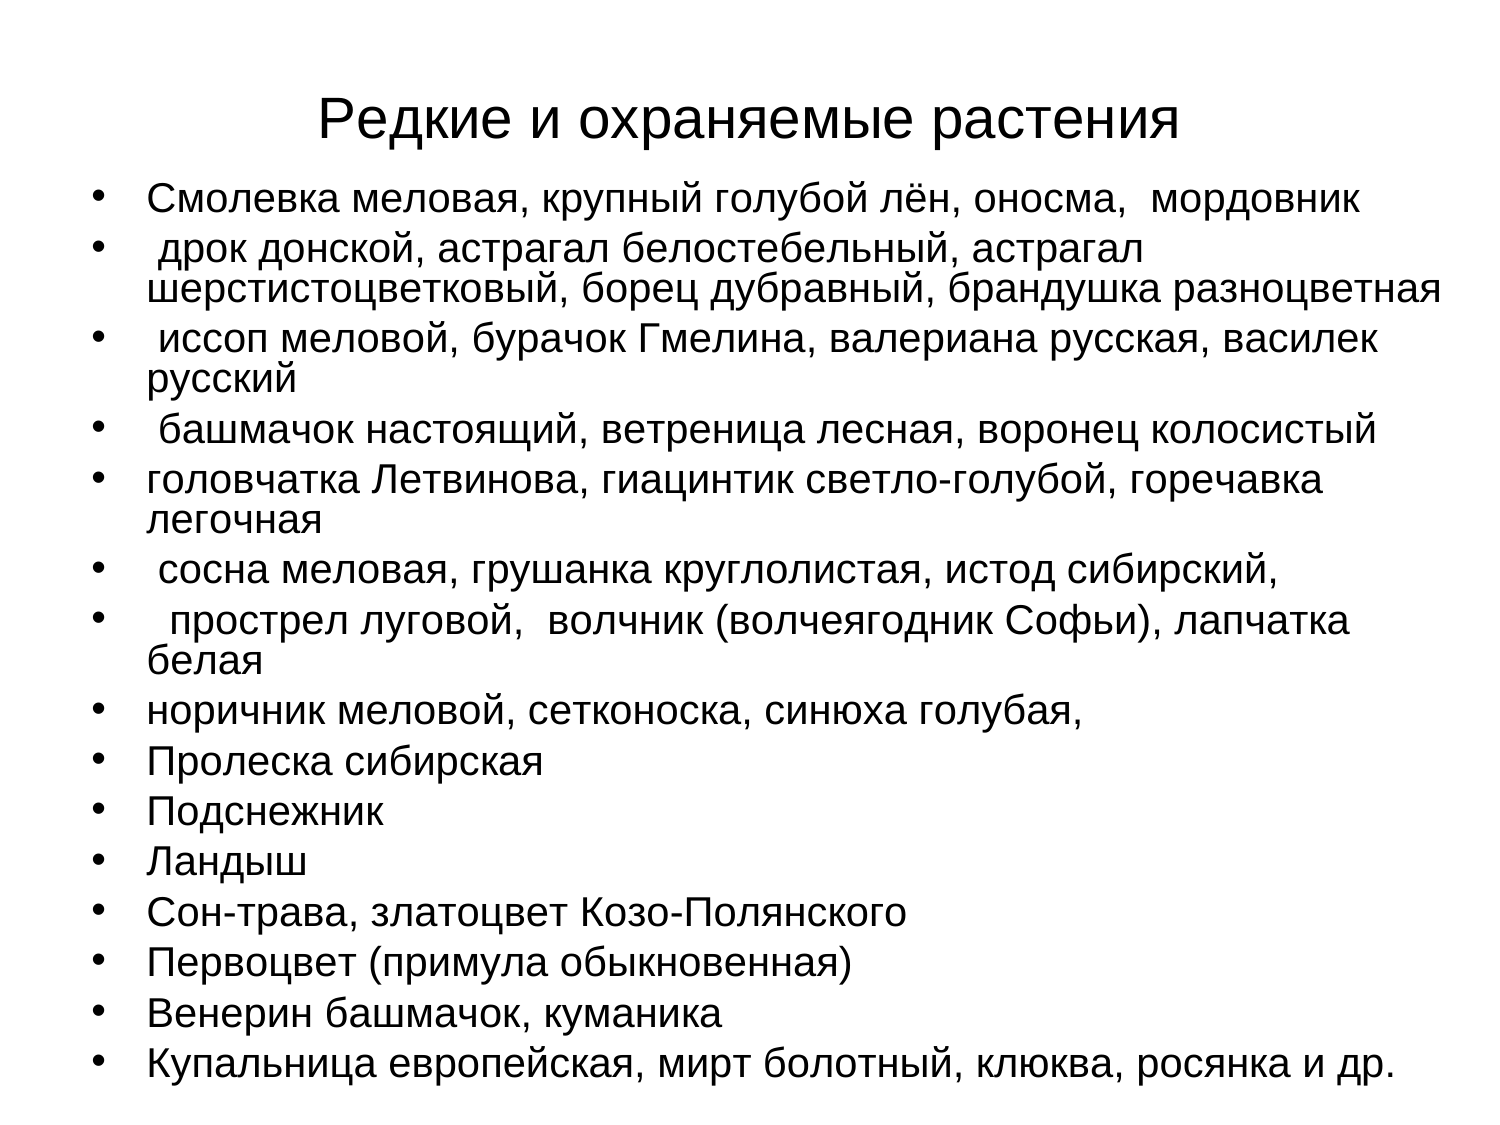

# Редкие и охраняемые растения
Смолевка меловая, крупный голубой лён, оносма, мордовник
 дрок донской, астрагал белостебельный, астрагал шерстистоцветковый, борец дубравный, брандушка разноцветная
 иссоп меловой, бурачок Гмелина, валериана русская, василек русский
 башмачок настоящий, ветреница лесная, воронец колосистый
головчатка Летвинова, гиацинтик светло-голубой, горечавка легочная
 сосна меловая, грушанка круглолистая, истод сибирский,
 прострел луговой, волчник (волчеягодник Софьи), лапчатка белая
норичник меловой, сетконоска, синюха голубая,
Пролеска сибирская
Подснежник
Ландыш
Сон-трава, златоцвет Козо-Полянского
Первоцвет (примула обыкновенная)
Венерин башмачок, куманика
Купальница европейская, мирт болотный, клюква, росянка и др.